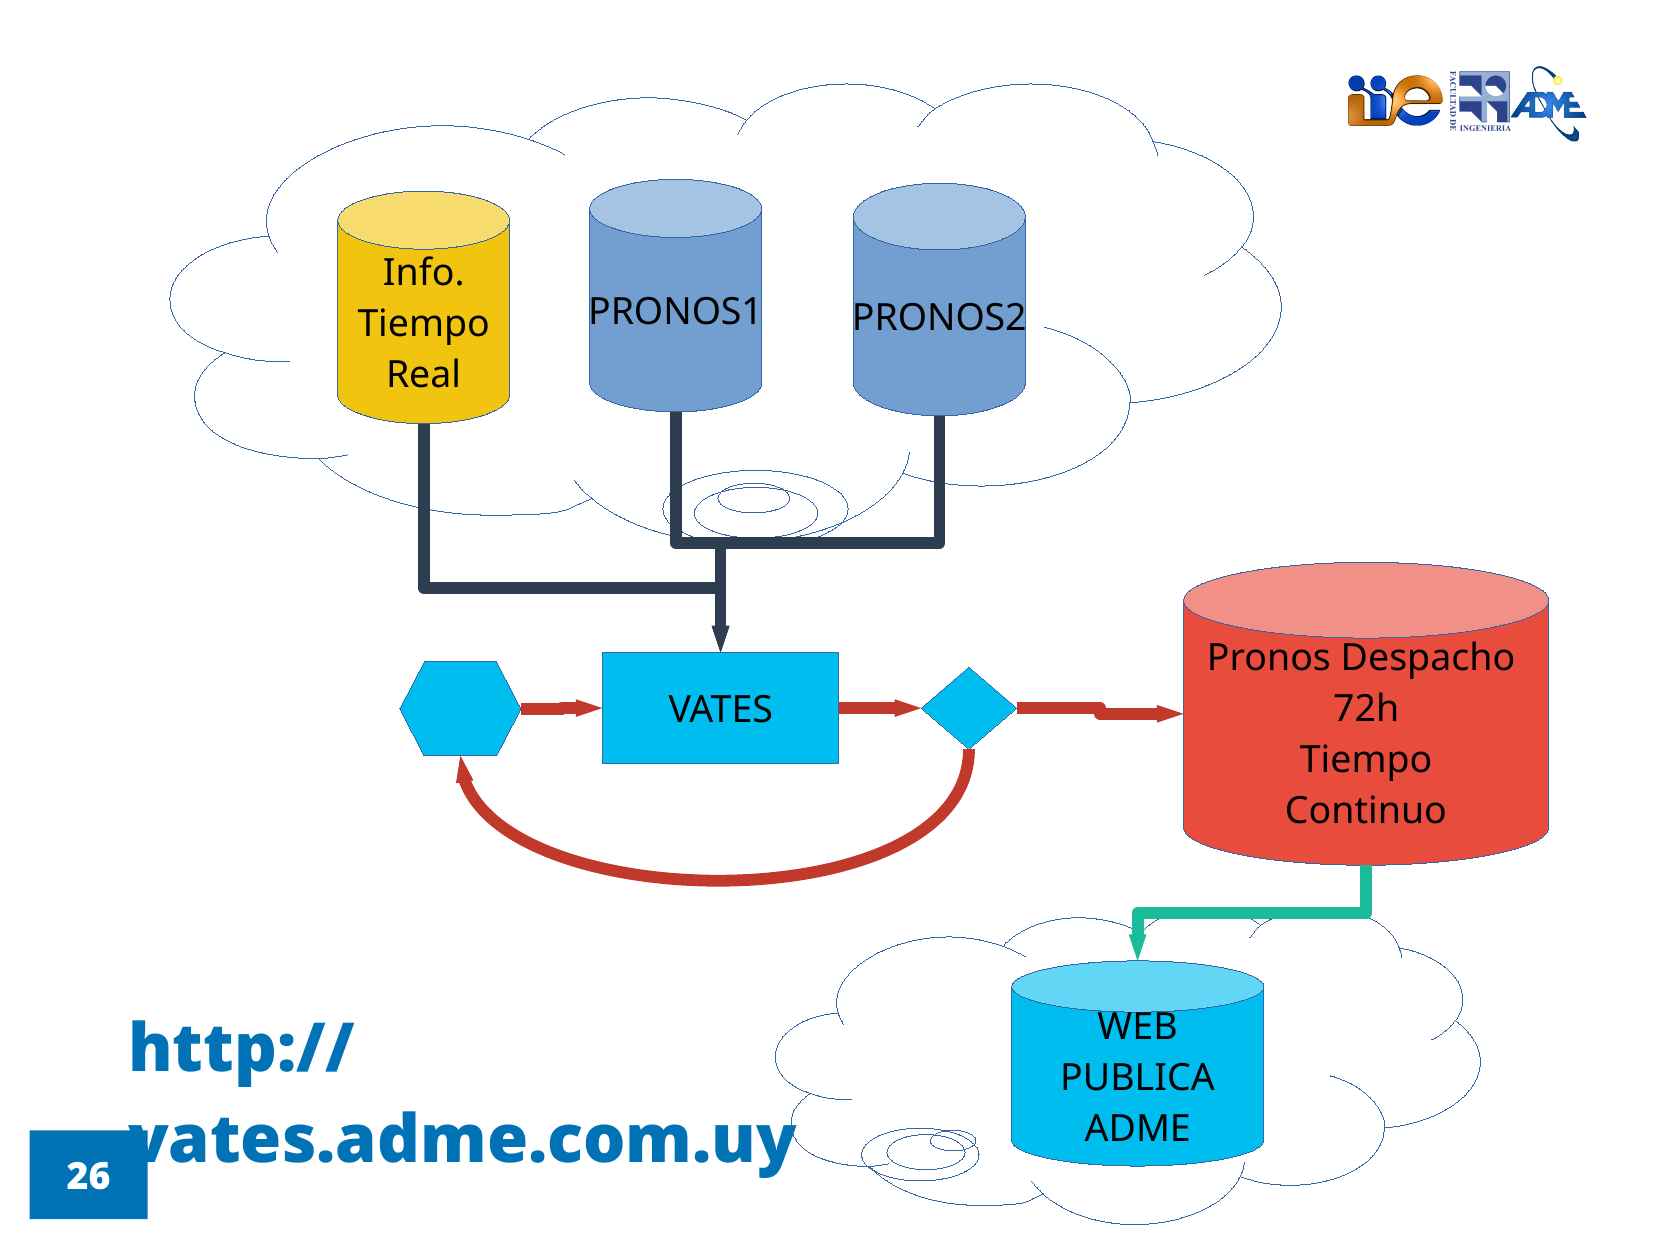

PRONOS1
PRONOS2
Info.
Tiempo
Real
Pronos Despacho
72h
Tiempo
Continuo
VATES
WEB
PUBLICA
ADME
# http://vates.adme.com.uy